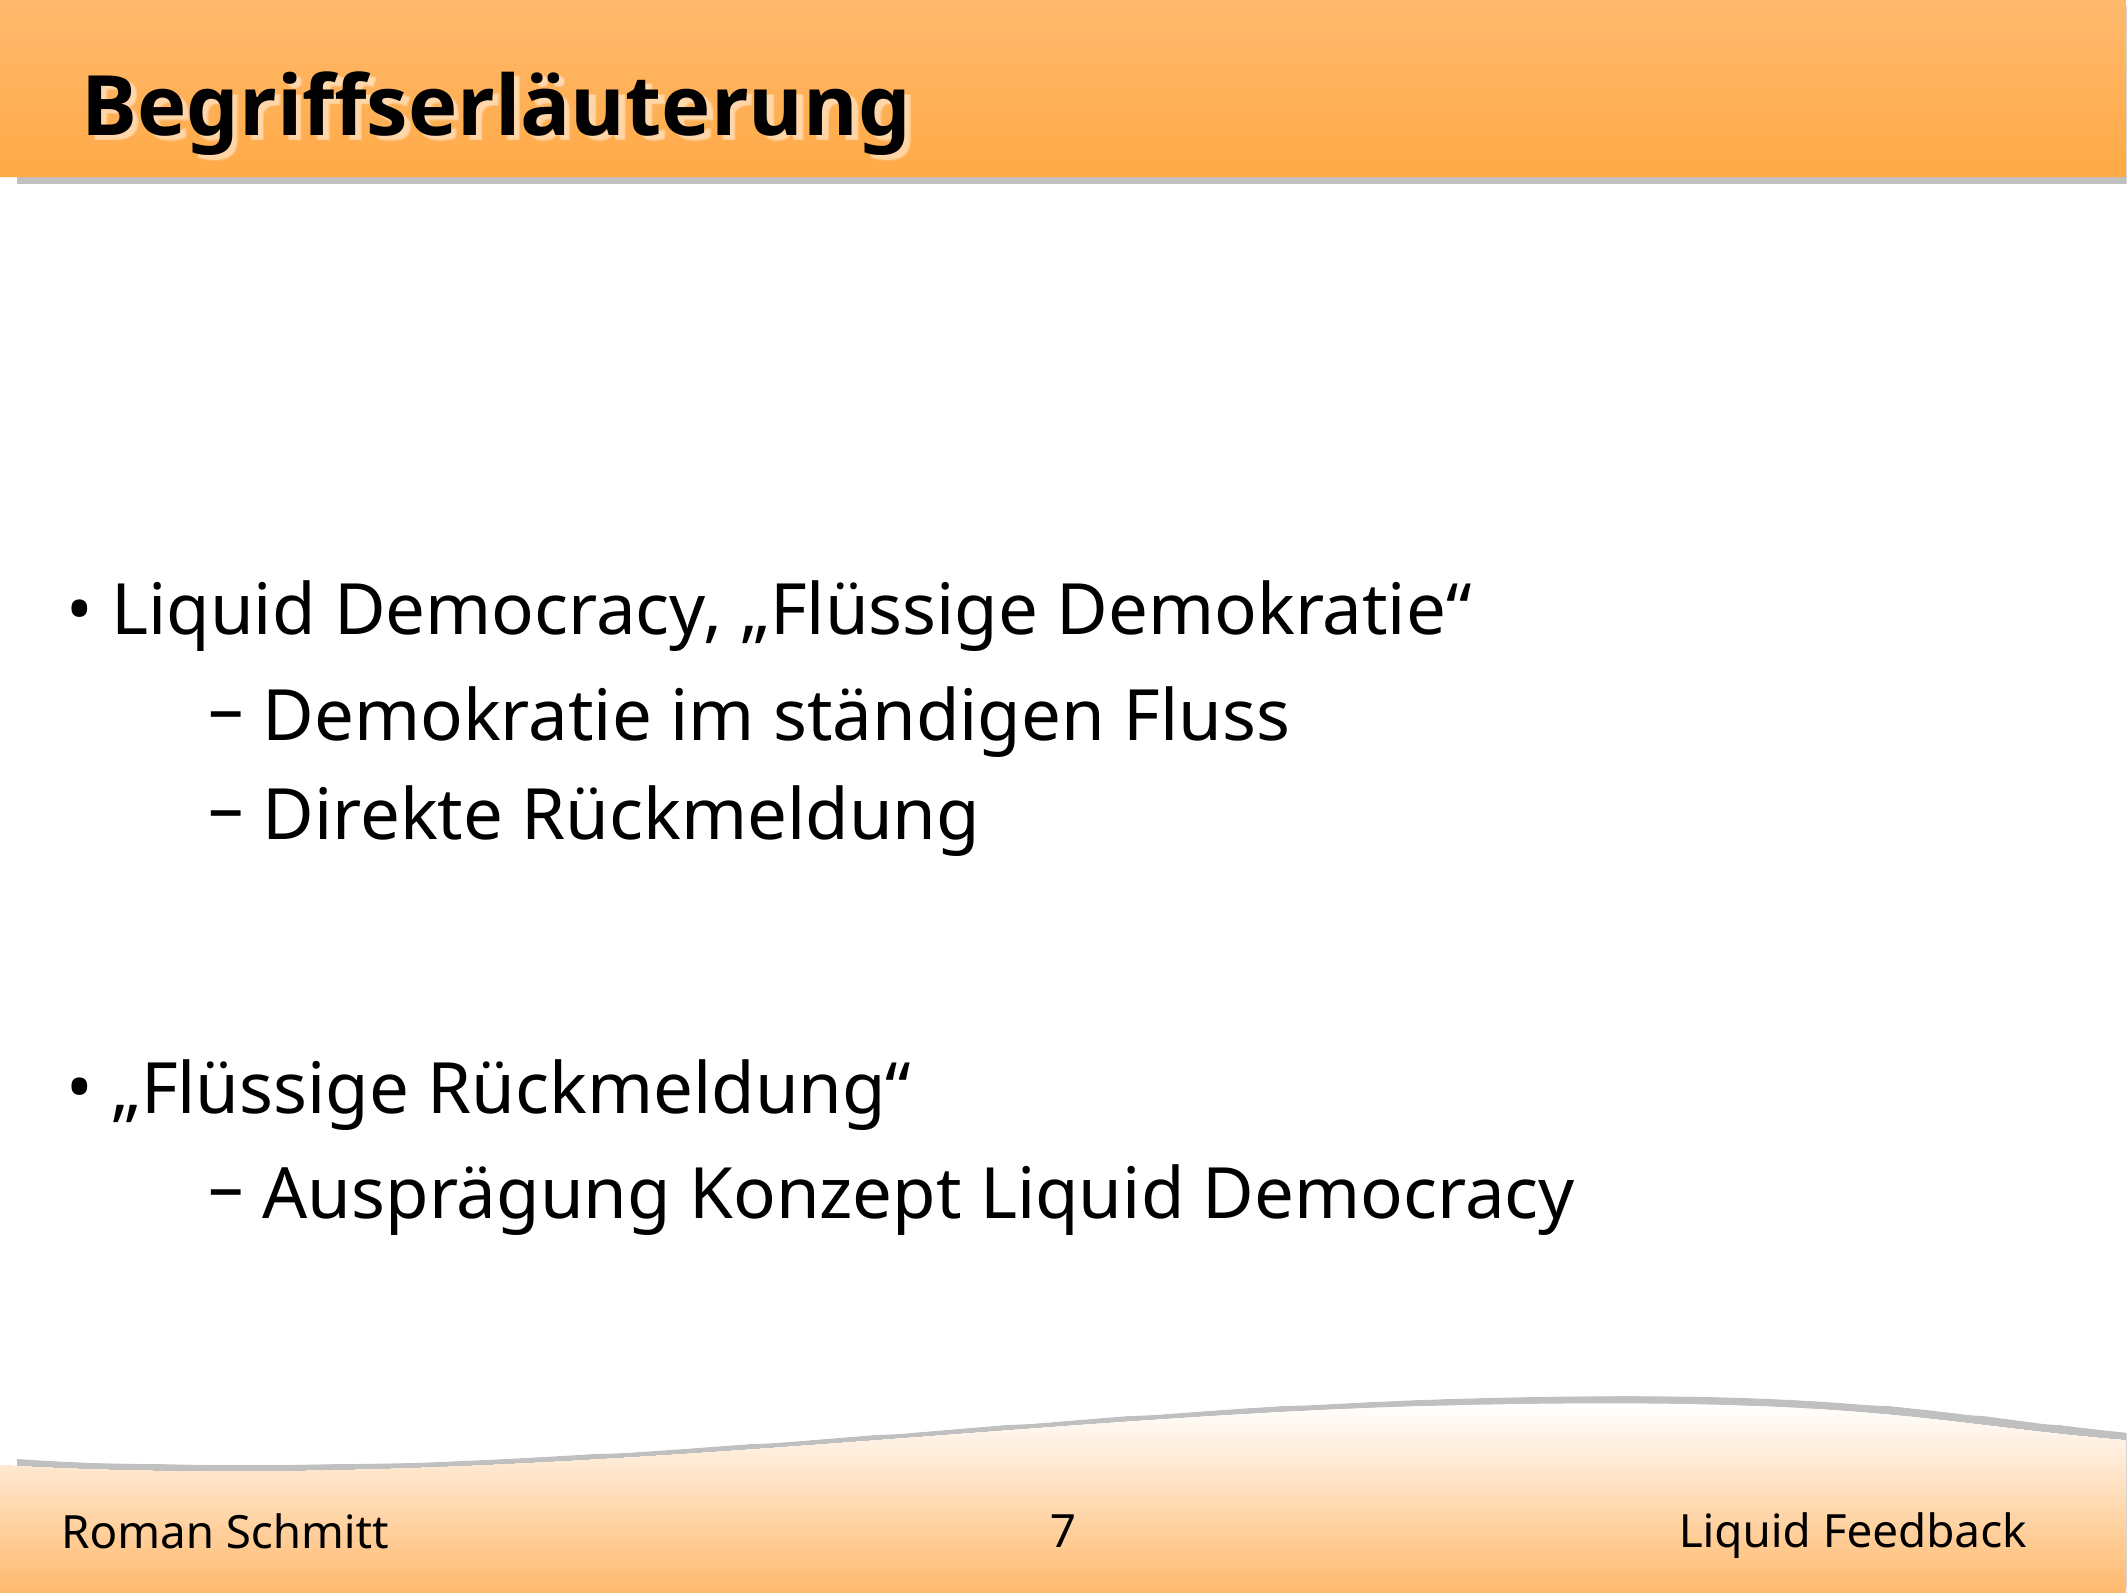

Begriffserläuterung
# Liquid Democracy, „Flüssige Demokratie“
 Demokratie im ständigen Fluss
 Direkte Rückmeldung
 „Flüssige Rückmeldung“
 Ausprägung Konzept Liquid Democracy